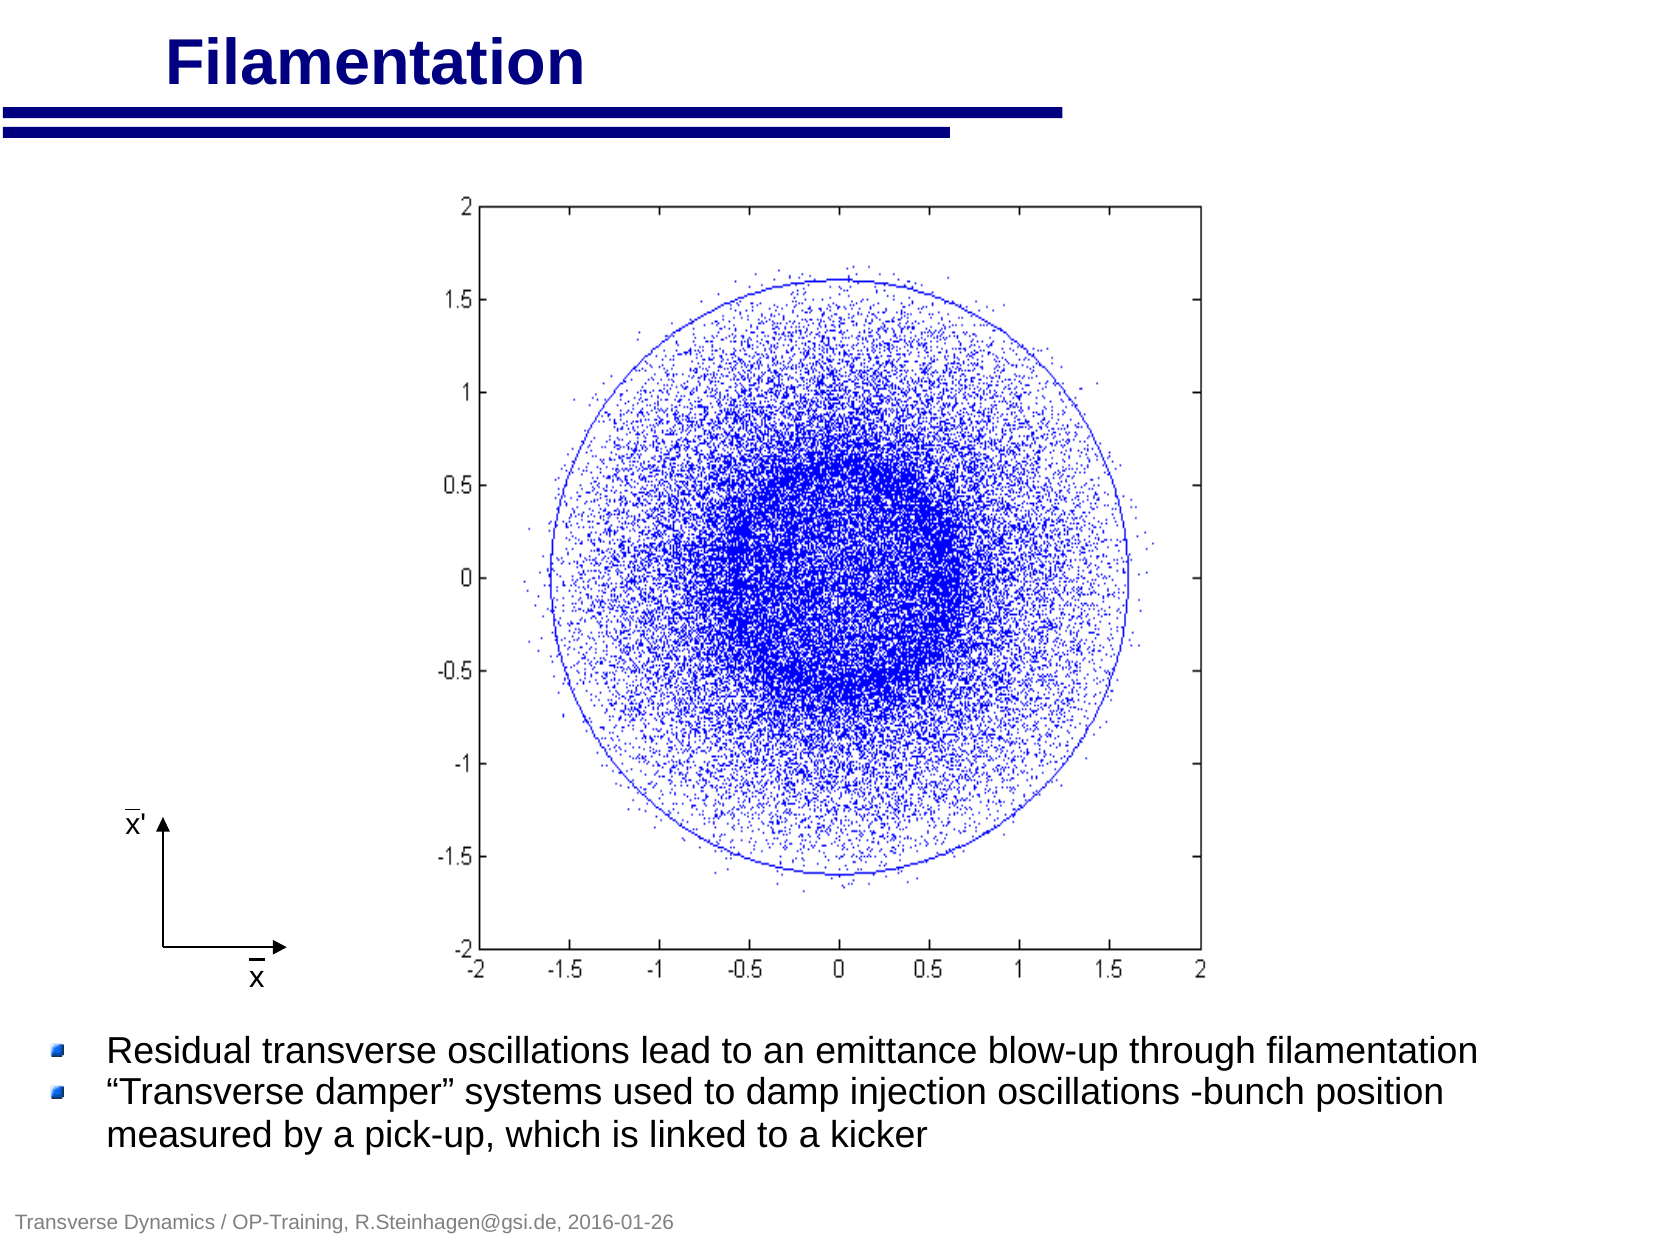

# Filamentation
x'
x
Residual transverse oscillations lead to an emittance blow-up through filamentation
“Transverse damper” systems used to damp injection oscillations -bunch position measured by a pick-up, which is linked to a kicker